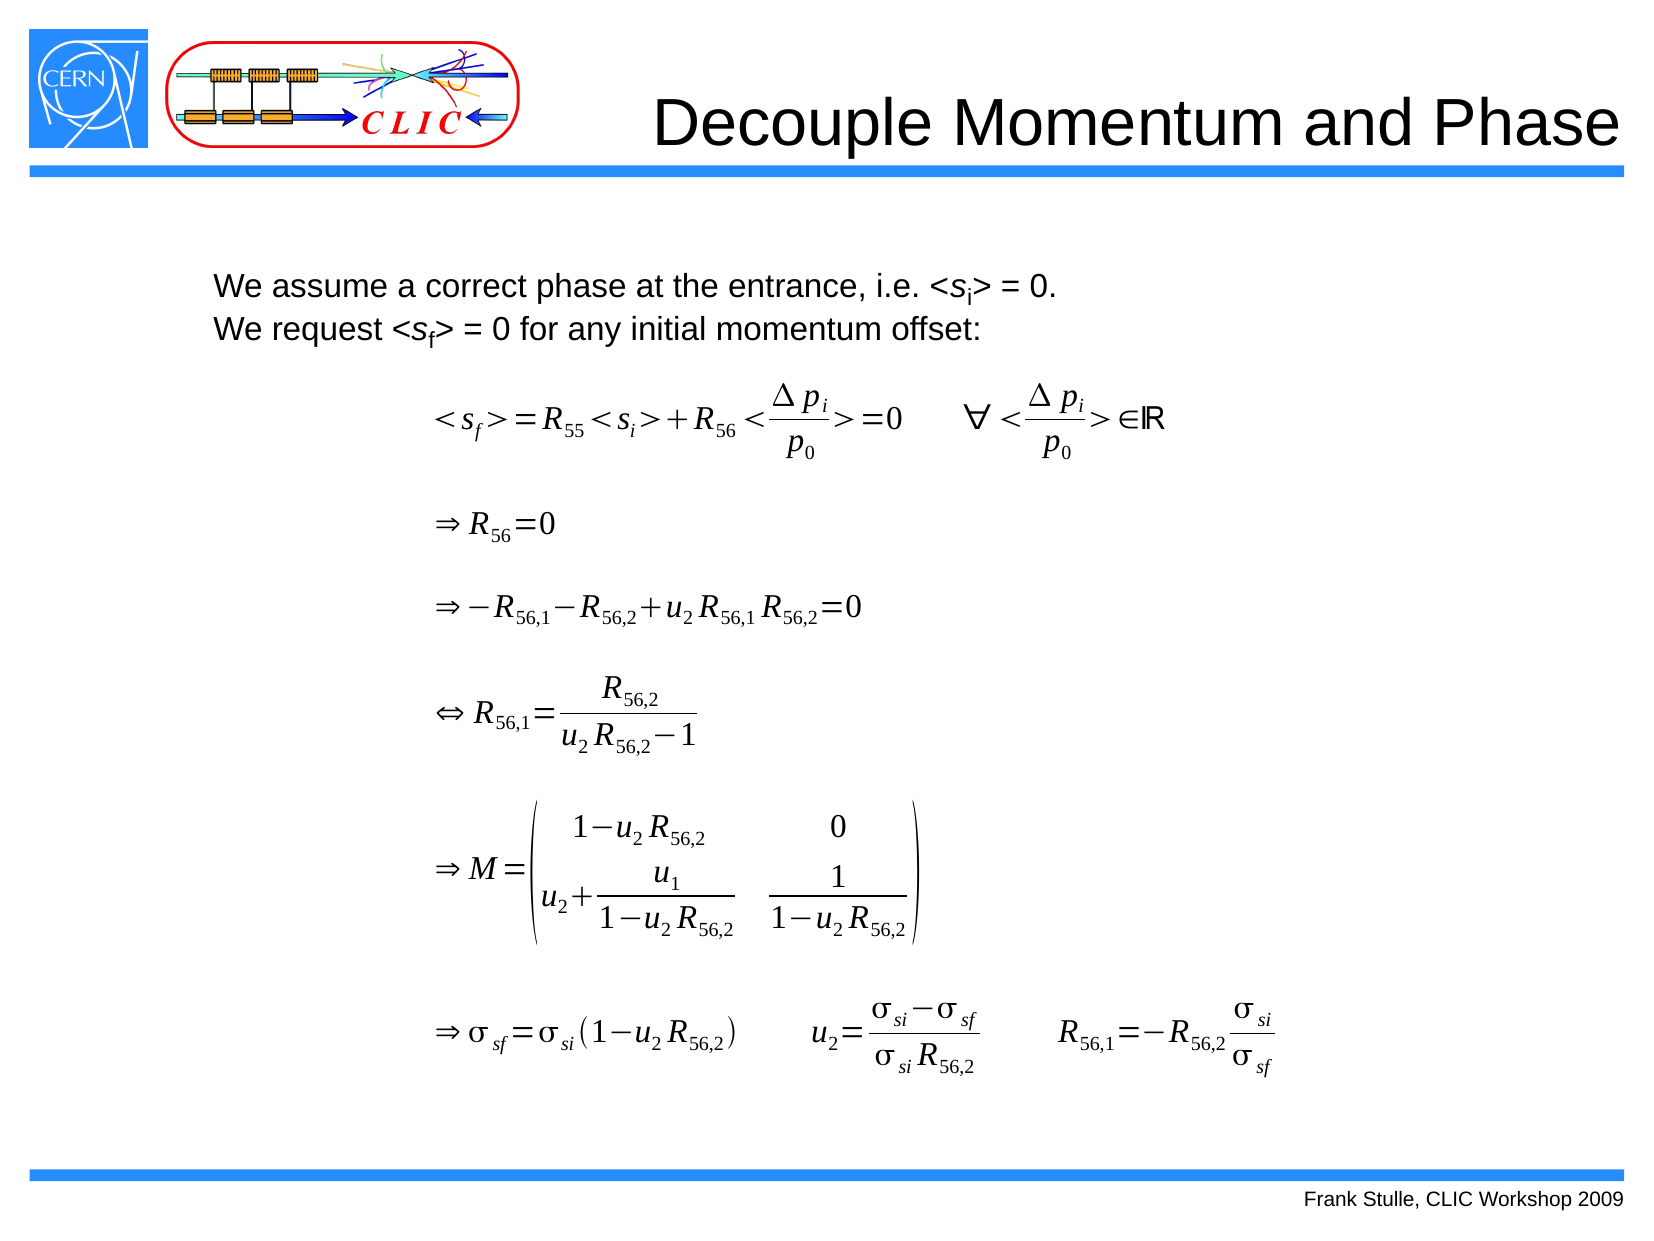

# Decouple Momentum and Phase
We assume a correct phase at the entrance, i.e. <si> = 0.
We request <sf> = 0 for any initial momentum offset: